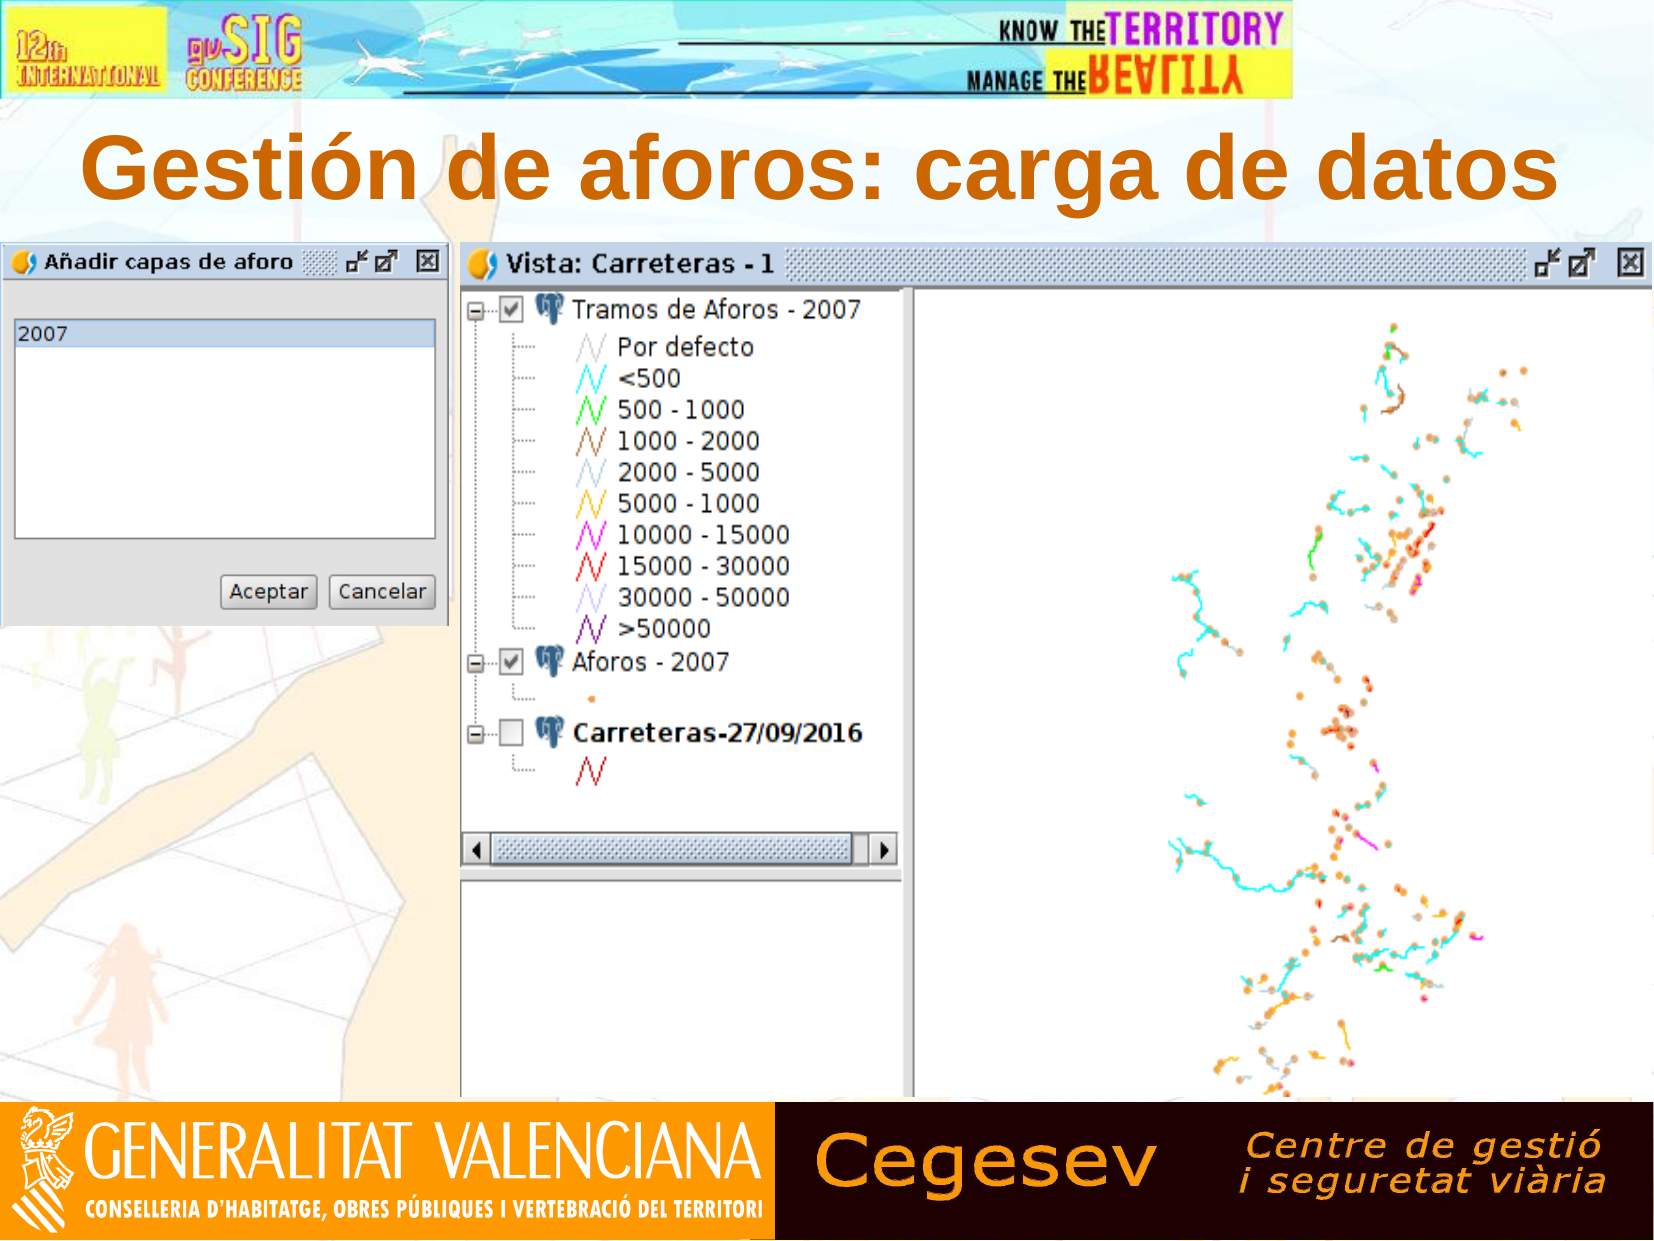

# Gestión de aforos: carga de datos